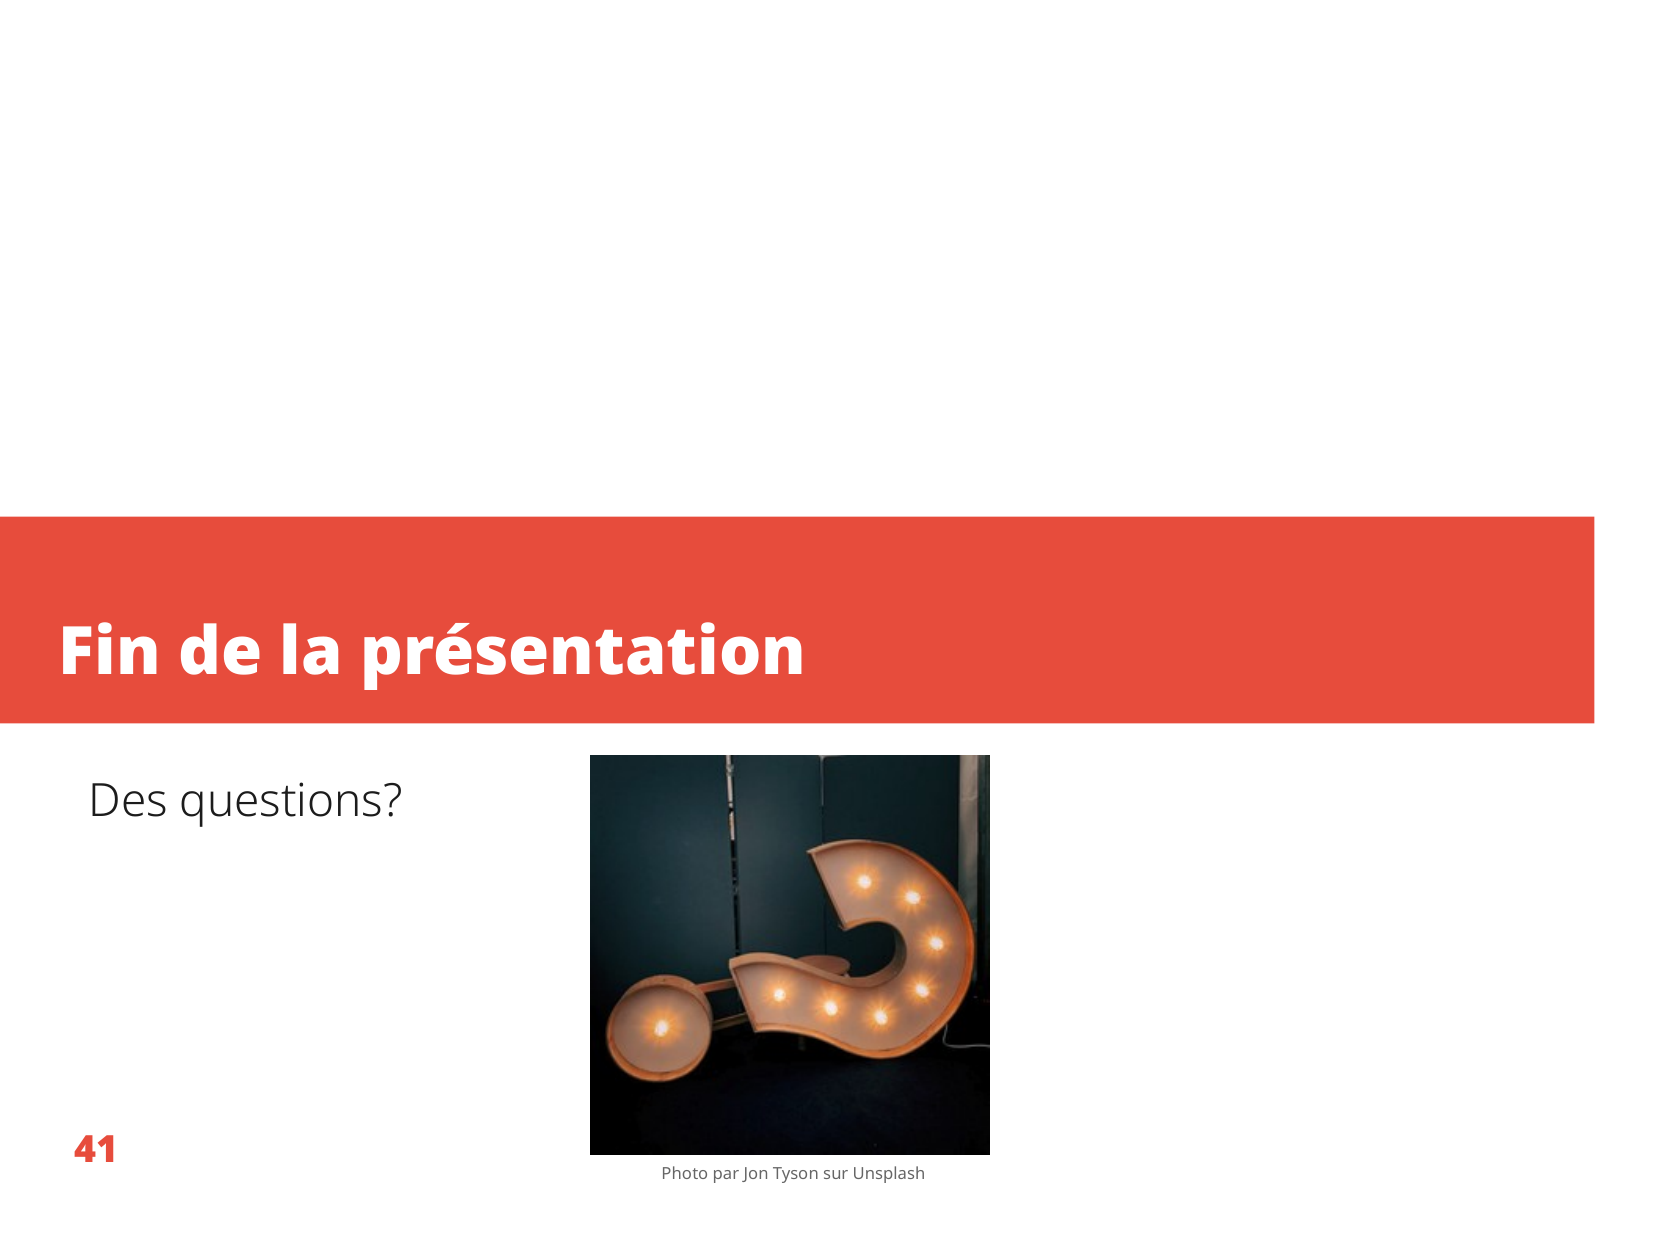

# Fin de la présentation
Des questions?
41
Photo par Jon Tyson sur Unsplash